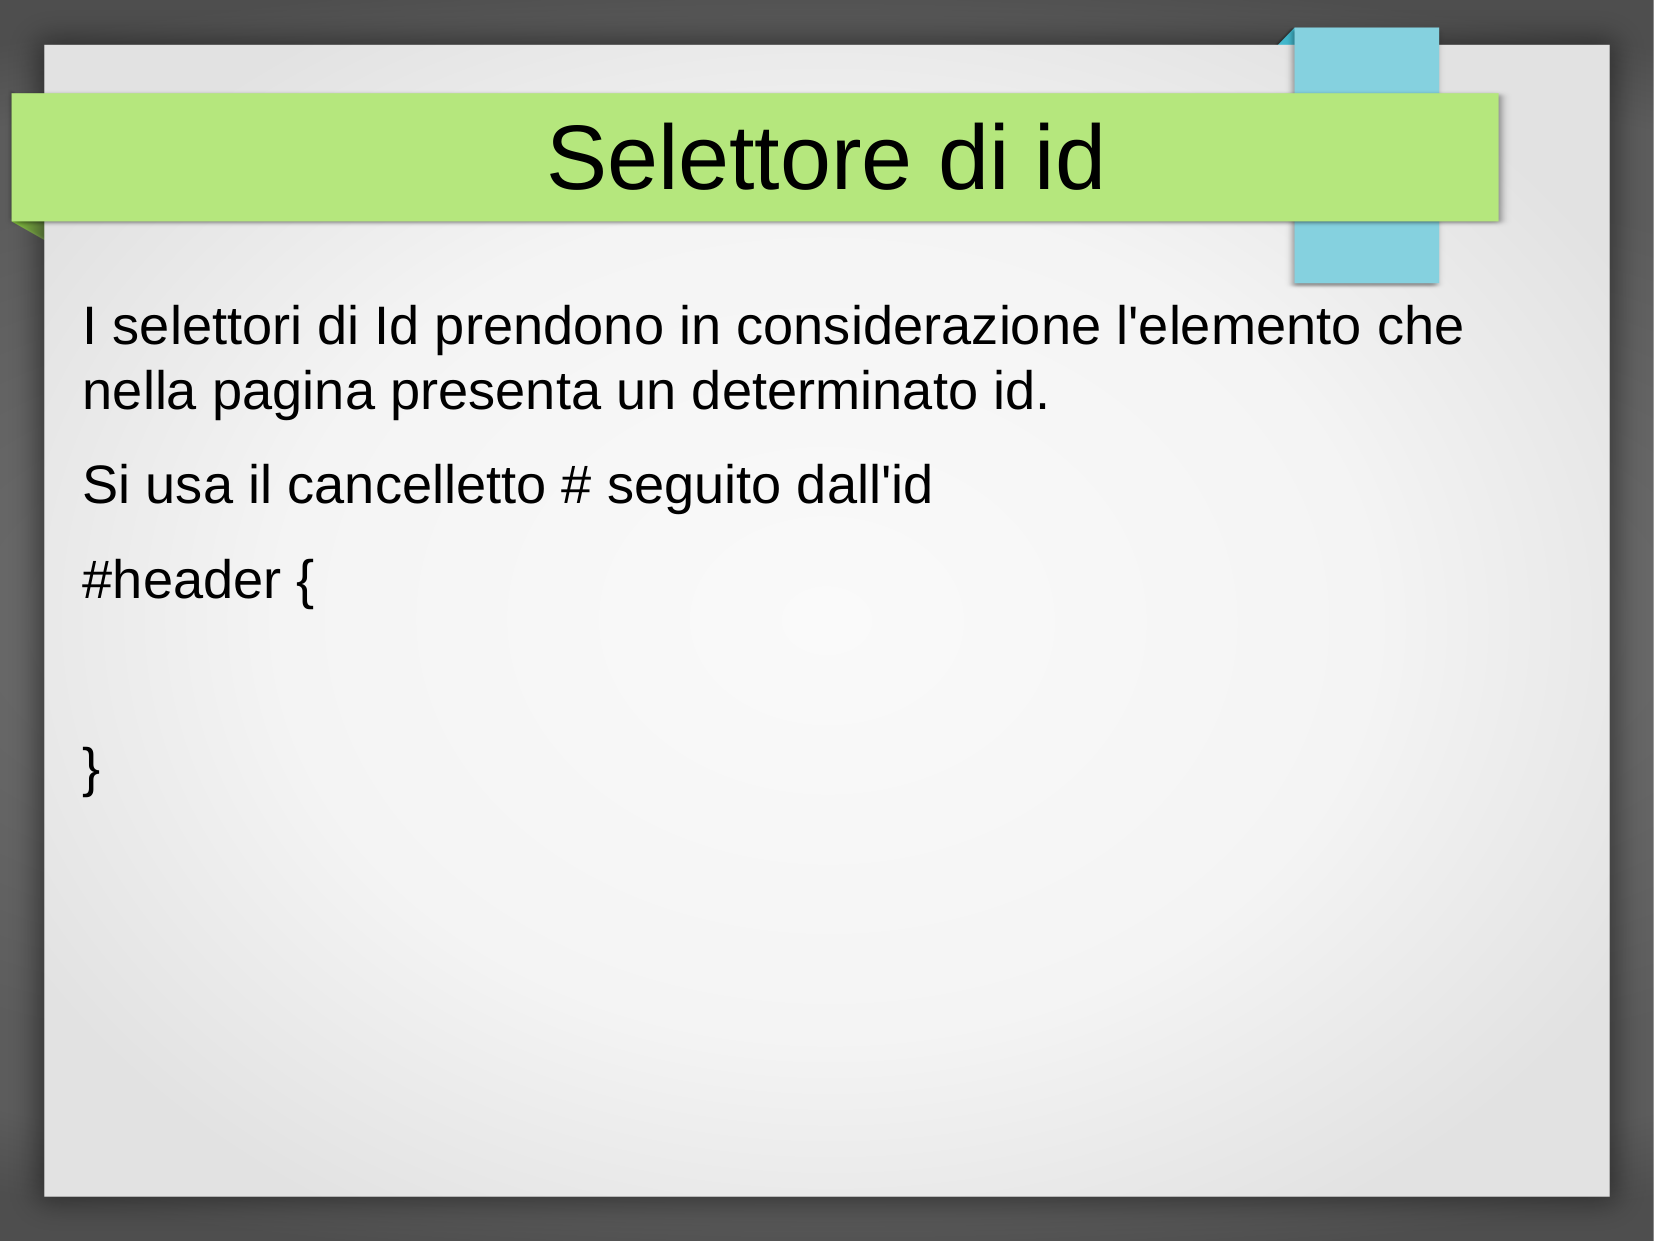

# Selettore di id
I selettori di Id prendono in considerazione l'elemento che nella pagina presenta un determinato id.
Si usa il cancelletto # seguito dall'id
#header {
}